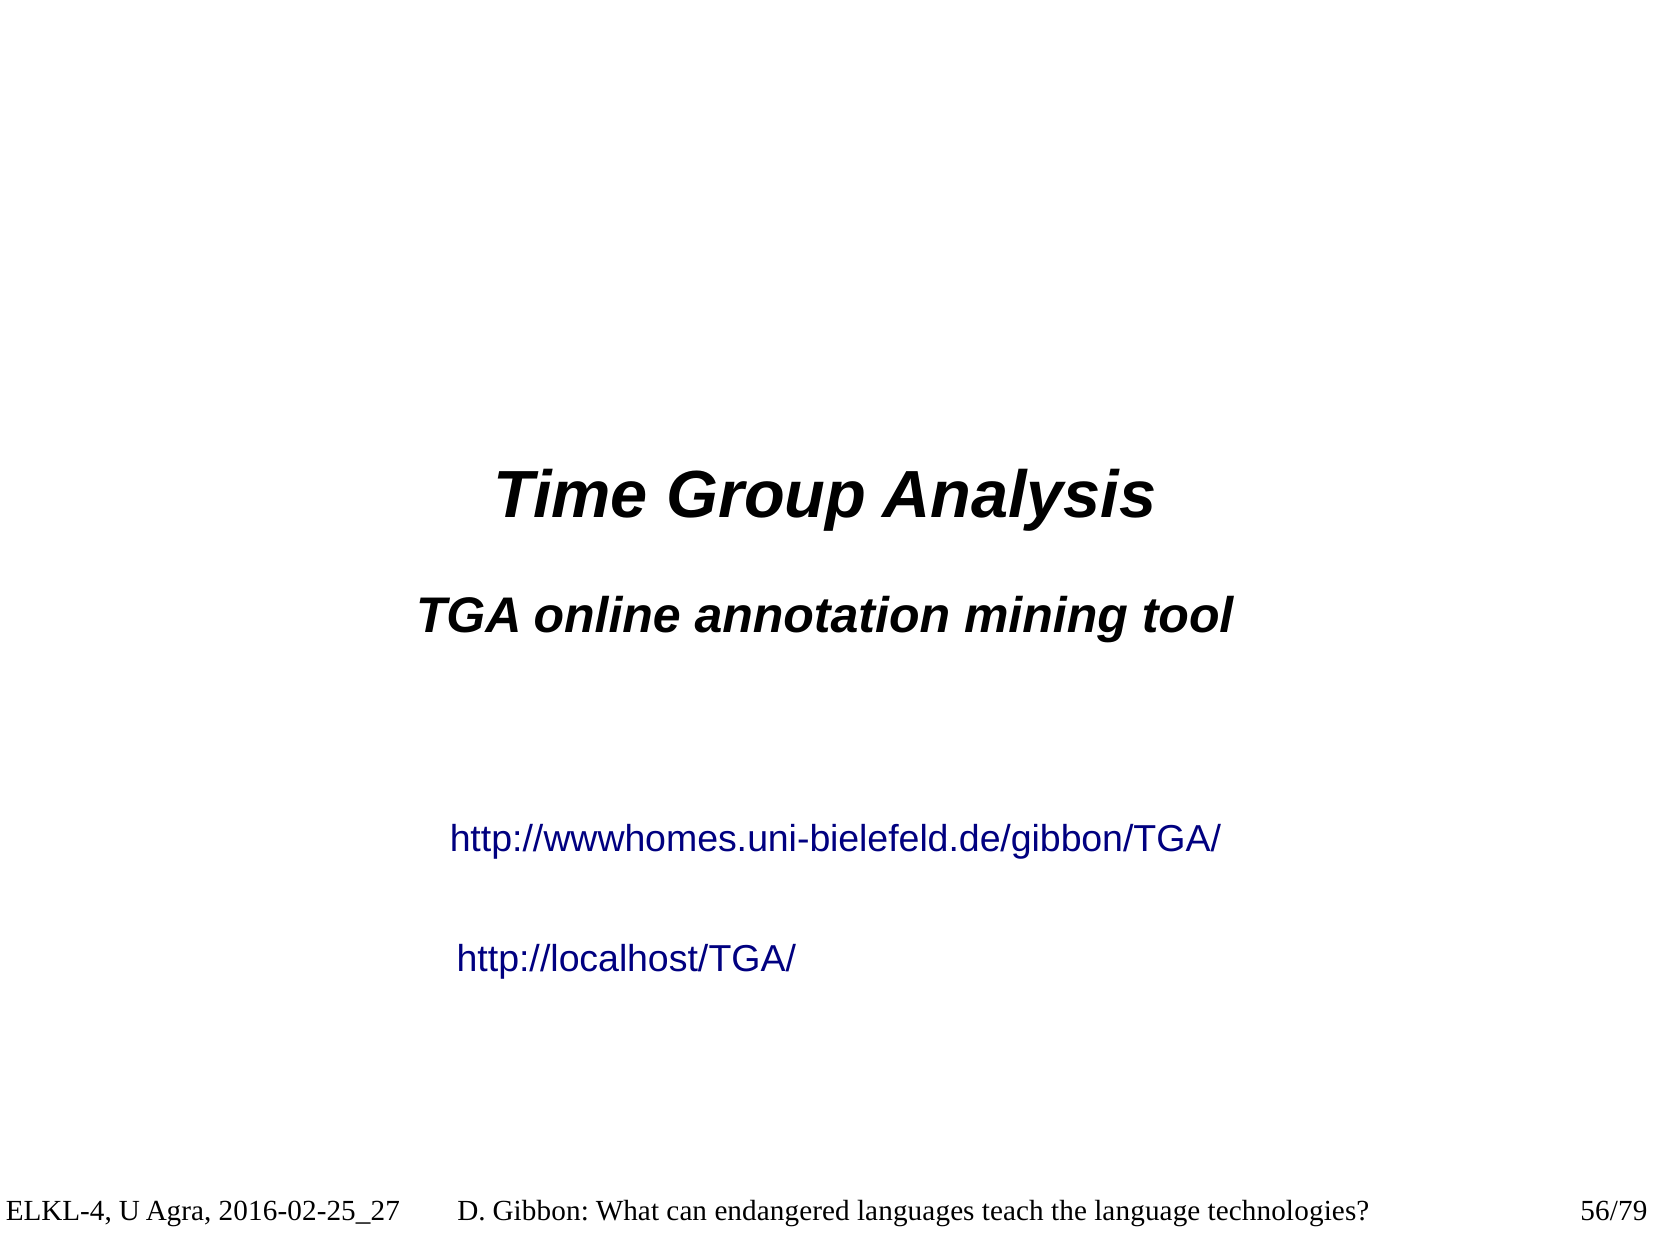

# Time Group Analysis TGA online annotation mining tool
http://wwwhomes.uni-bielefeld.de/gibbon/TGA/
http://localhost/TGA/
ELKL-4, U Agra, 2016-02-25_27
D. Gibbon: What can endangered languages teach the language technologies?
56